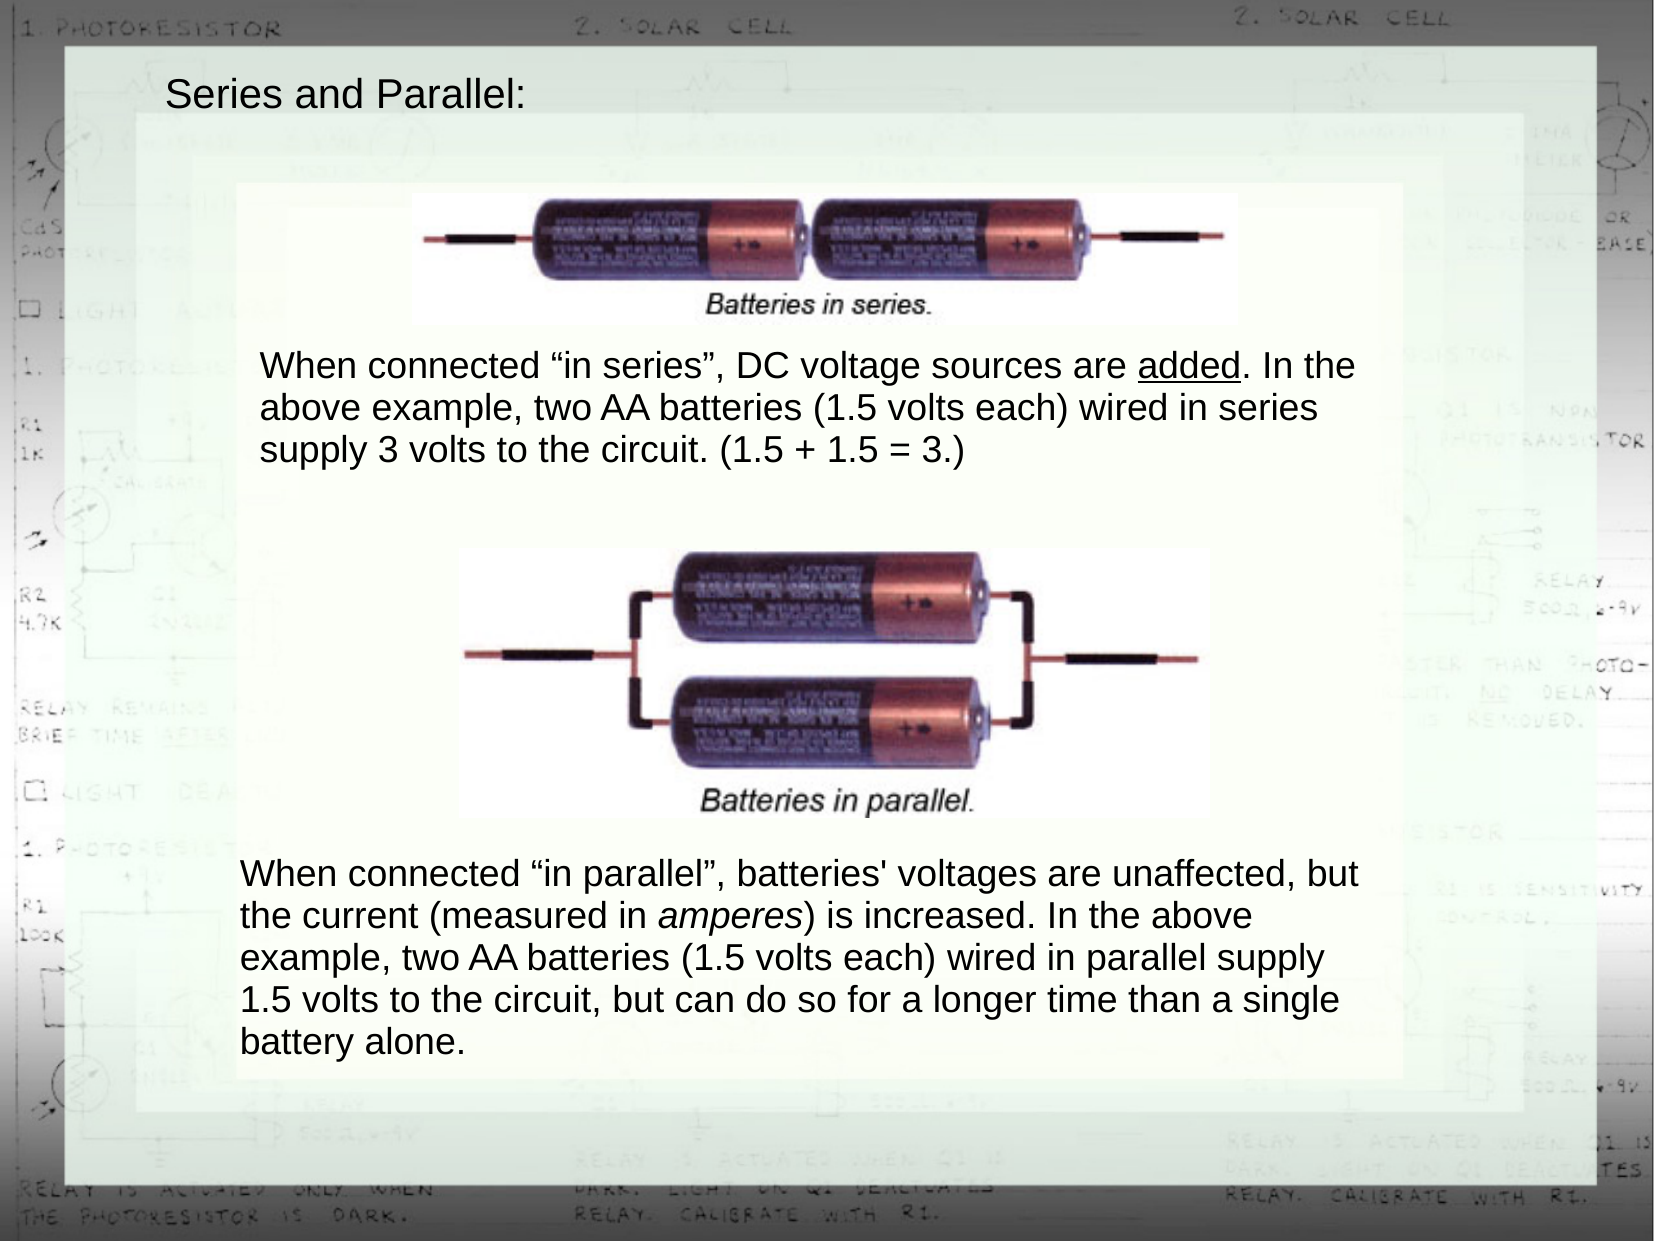

Series and Parallel:
When connected “in series”, DC voltage sources are added. In the above example, two AA batteries (1.5 volts each) wired in series supply 3 volts to the circuit. (1.5 + 1.5 = 3.)
When connected “in parallel”, batteries' voltages are unaffected, but the current (measured in amperes) is increased. In the above example, two AA batteries (1.5 volts each) wired in parallel supply 1.5 volts to the circuit, but can do so for a longer time than a single battery alone.